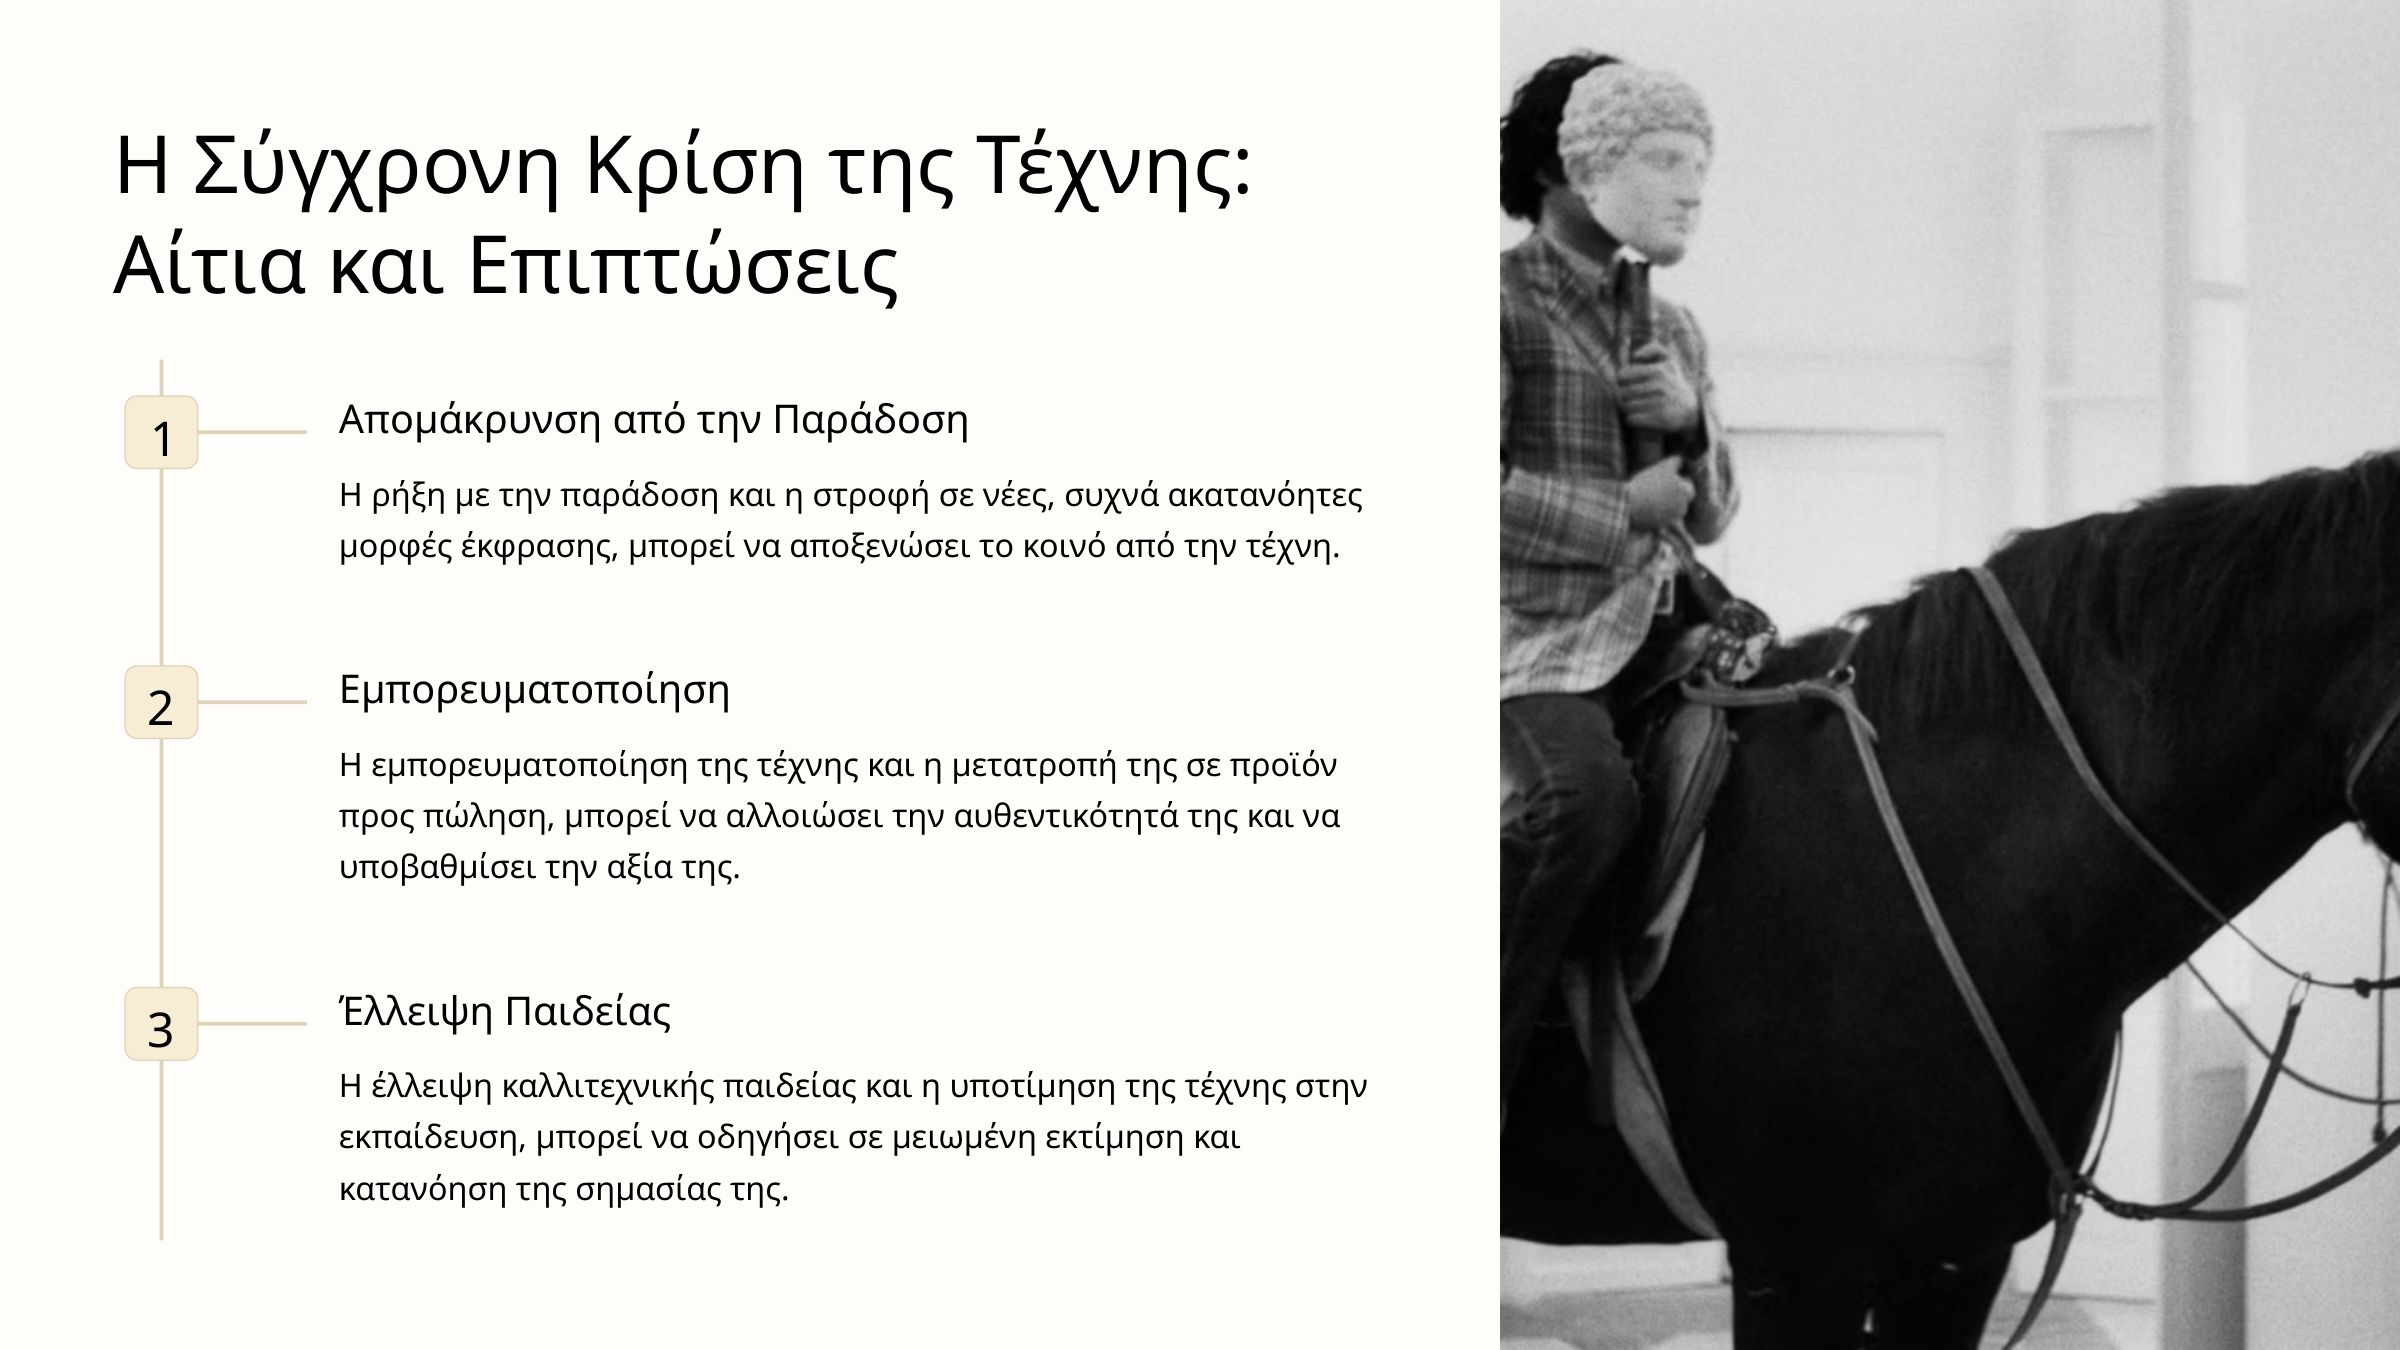

Η Σύγχρονη Κρίση της Τέχνης: Αίτια και Επιπτώσεις
Απομάκρυνση από την Παράδοση
1
Η ρήξη με την παράδοση και η στροφή σε νέες, συχνά ακατανόητες μορφές έκφρασης, μπορεί να αποξενώσει το κοινό από την τέχνη.
Εμπορευματοποίηση
2
Η εμπορευματοποίηση της τέχνης και η μετατροπή της σε προϊόν προς πώληση, μπορεί να αλλοιώσει την αυθεντικότητά της και να υποβαθμίσει την αξία της.
Έλλειψη Παιδείας
3
Η έλλειψη καλλιτεχνικής παιδείας και η υποτίμηση της τέχνης στην εκπαίδευση, μπορεί να οδηγήσει σε μειωμένη εκτίμηση και κατανόηση της σημασίας της.